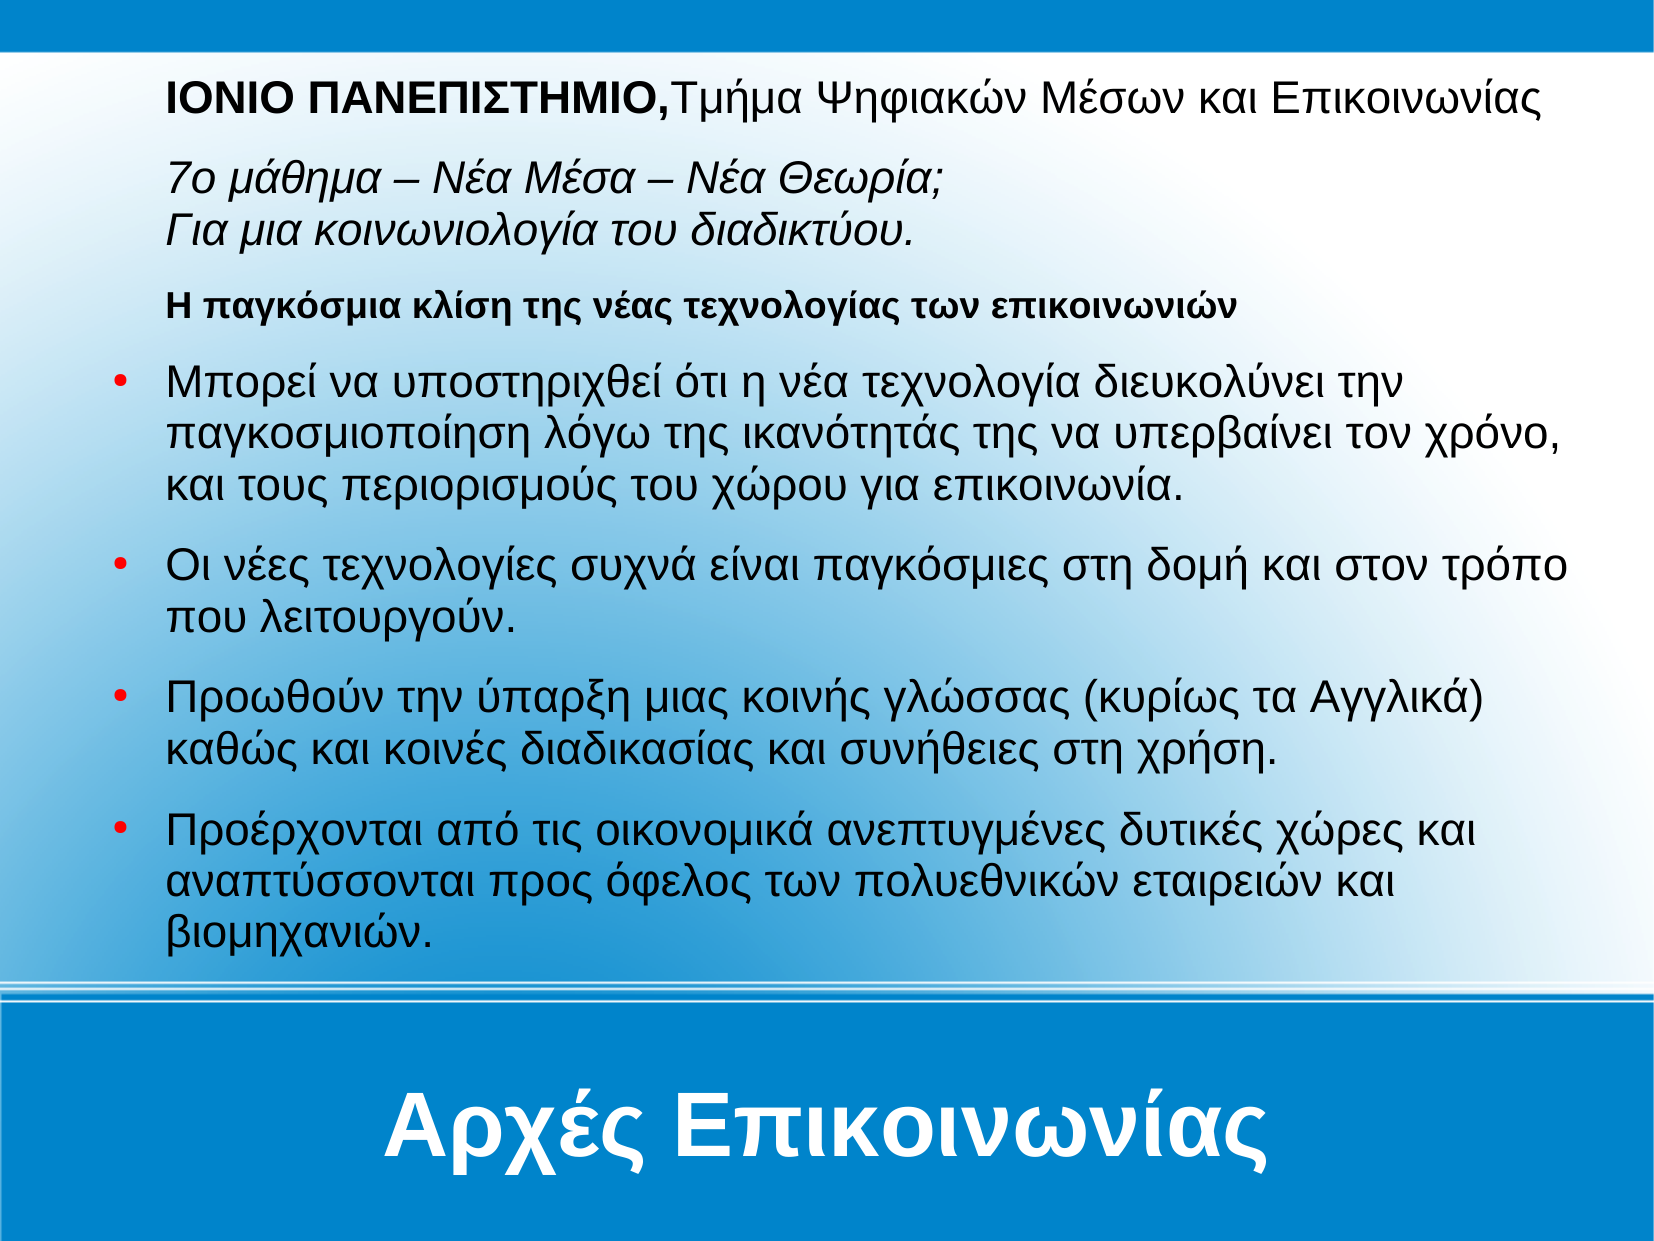

ΙΟΝΙΟ ΠΑΝΕΠΙΣΤΗΜΙΟ,Τμήμα Ψηφιακών Μέσων και Επικοινωνίας
7ο μάθημα – Νέα Μέσα – Νέα Θεωρία;
Για μια κοινωνιολογία του διαδικτύου.
Η παγκόσμια κλίση της νέας τεχνολογίας των επικοινωνιών
Μπορεί να υποστηριχθεί ότι η νέα τεχνολογία διευκολύνει την παγκοσμιοποίηση λόγω της ικανότητάς της να υπερβαίνει τον χρόνο, και τους περιορισμούς του χώρου για επικοινωνία.
Οι νέες τεχνολογίες συχνά είναι παγκόσμιες στη δομή και στον τρόπο που λειτουργούν.
Προωθούν την ύπαρξη μιας κοινής γλώσσας (κυρίως τα Αγγλικά) καθώς και κοινές διαδικασίας και συνήθειες στη χρήση.
Προέρχονται από τις οικονομικά ανεπτυγμένες δυτικές χώρες και αναπτύσσονται προς όφελος των πολυεθνικών εταιρειών και βιομηχανιών.
# Αρχές Επικοινωνίας